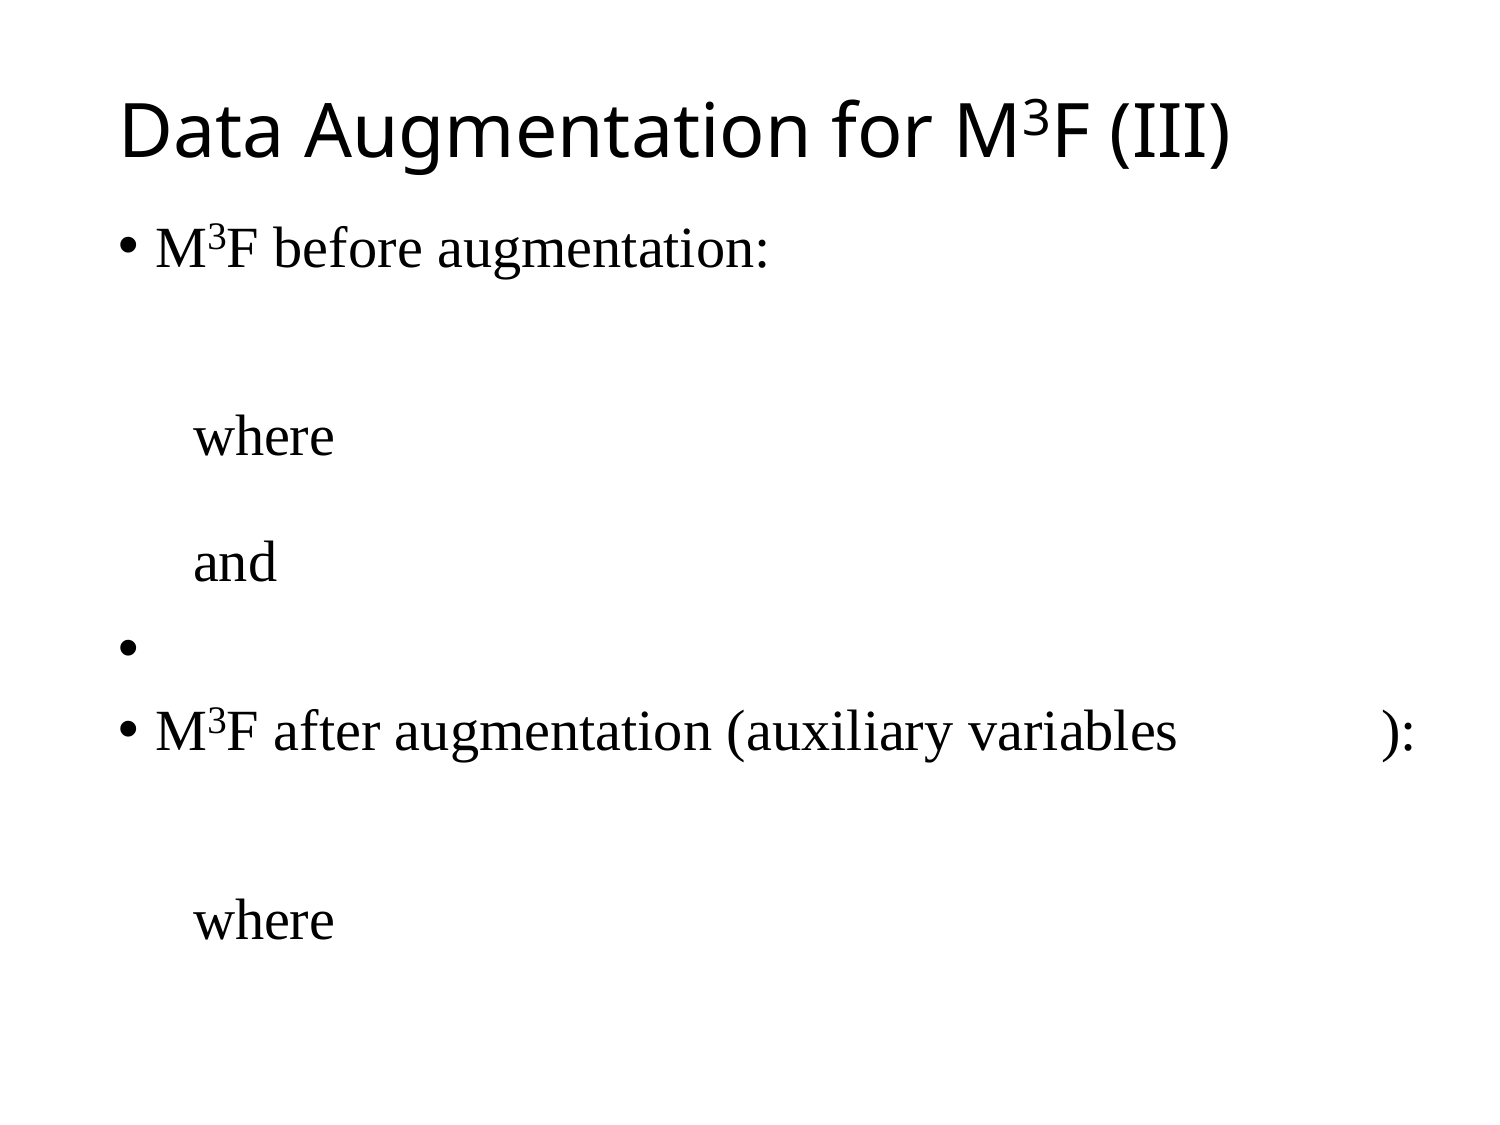

Data Augmentation for M3F (III)
M3F before augmentation:
where
and
M3F after augmentation (auxiliary variables ):
where